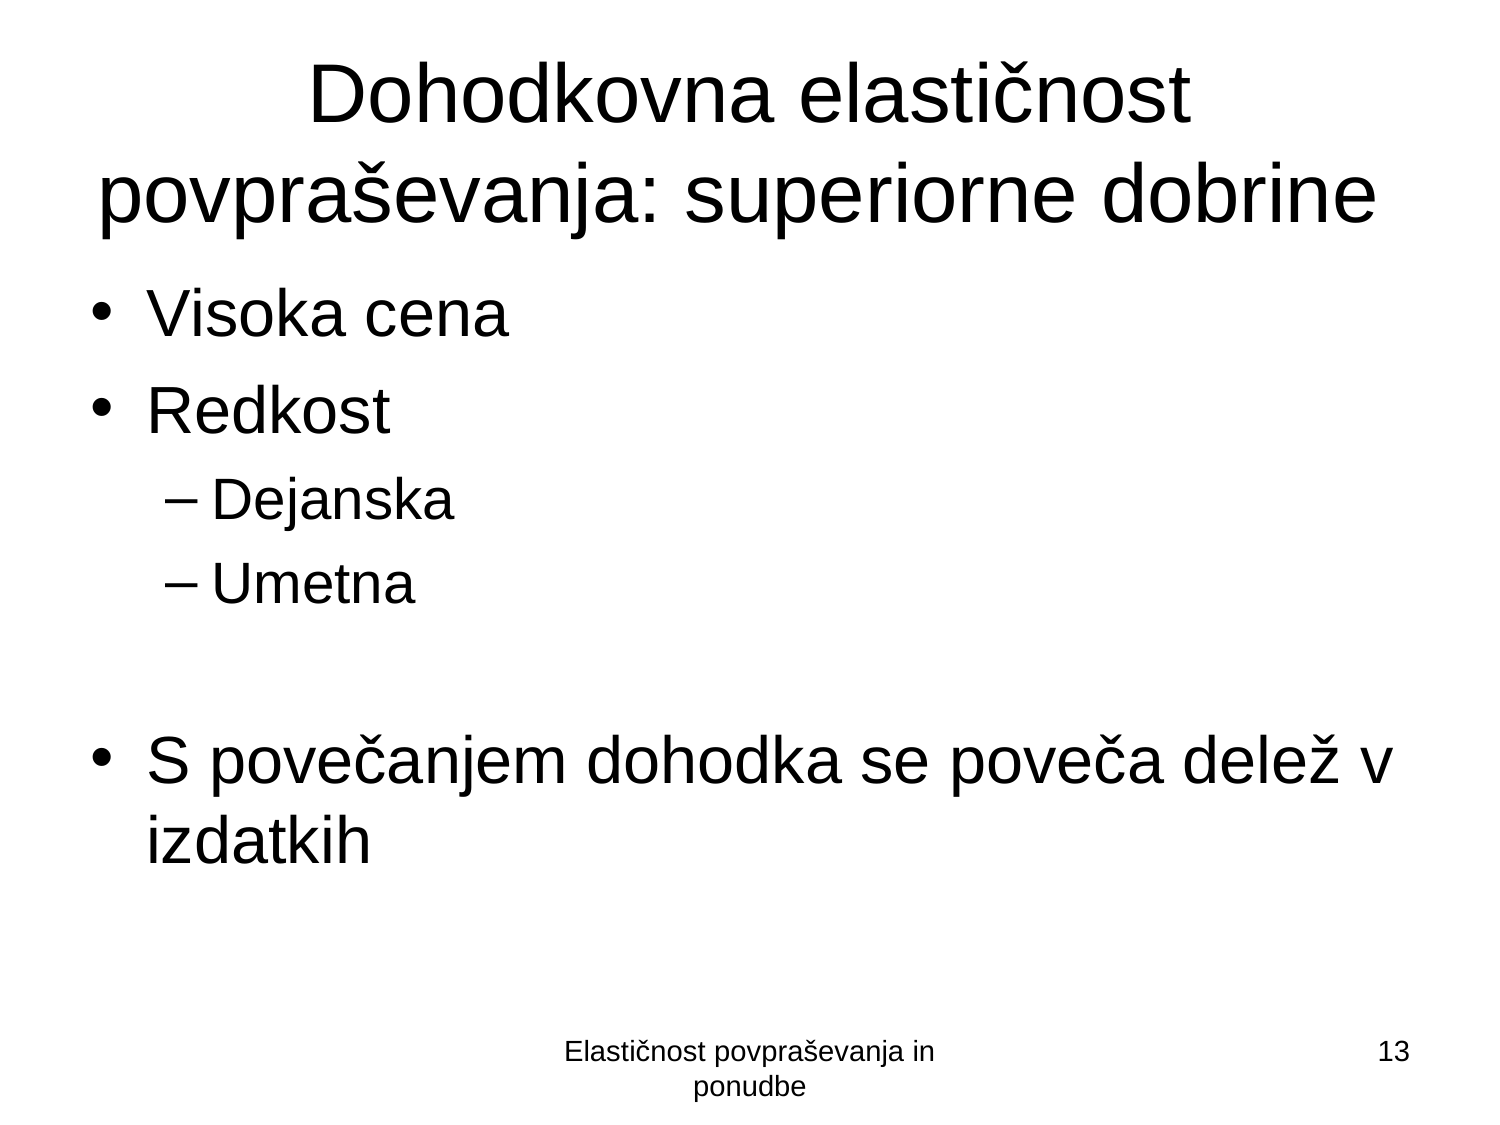

# Dohodkovna elastičnost povpraševanja: superiorne dobrine
Visoka cena
Redkost
Dejanska
Umetna
S povečanjem dohodka se poveča delež v izdatkih
Elastičnost povpraševanja in ponudbe